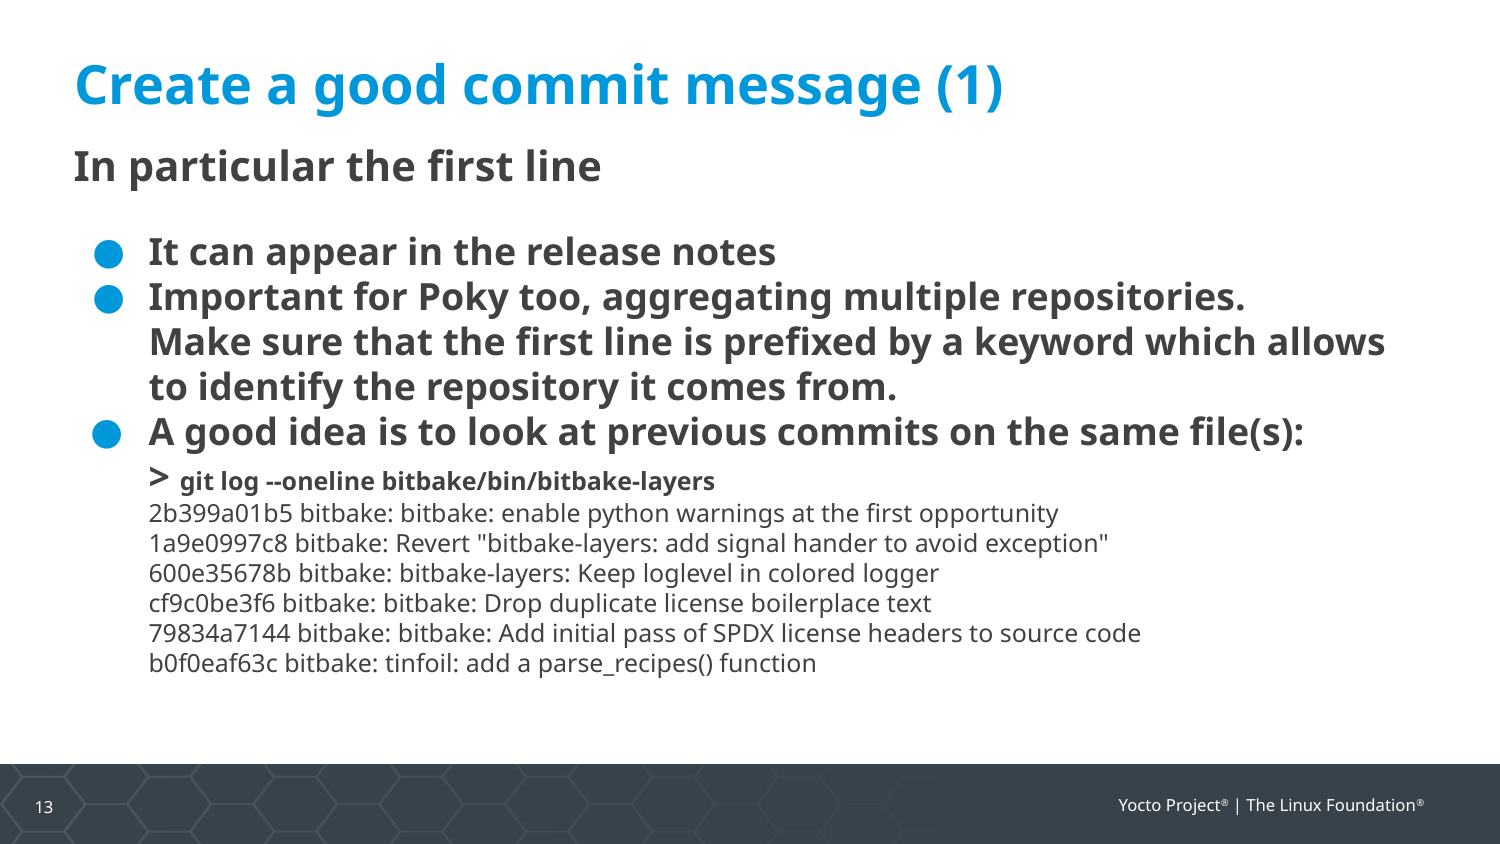

# Create a good commit message (1)
In particular the first line
It can appear in the release notes
Important for Poky too, aggregating multiple repositories.
Make sure that the first line is prefixed by a keyword which allows to identify the repository it comes from.
A good idea is to look at previous commits on the same file(s):
> git log --oneline bitbake/bin/bitbake-layers
2b399a01b5 bitbake: bitbake: enable python warnings at the first opportunity
1a9e0997c8 bitbake: Revert "bitbake-layers: add signal hander to avoid exception"
600e35678b bitbake: bitbake-layers: Keep loglevel in colored logger
cf9c0be3f6 bitbake: bitbake: Drop duplicate license boilerplace text
79834a7144 bitbake: bitbake: Add initial pass of SPDX license headers to source code
b0f0eaf63c bitbake: tinfoil: add a parse_recipes() function